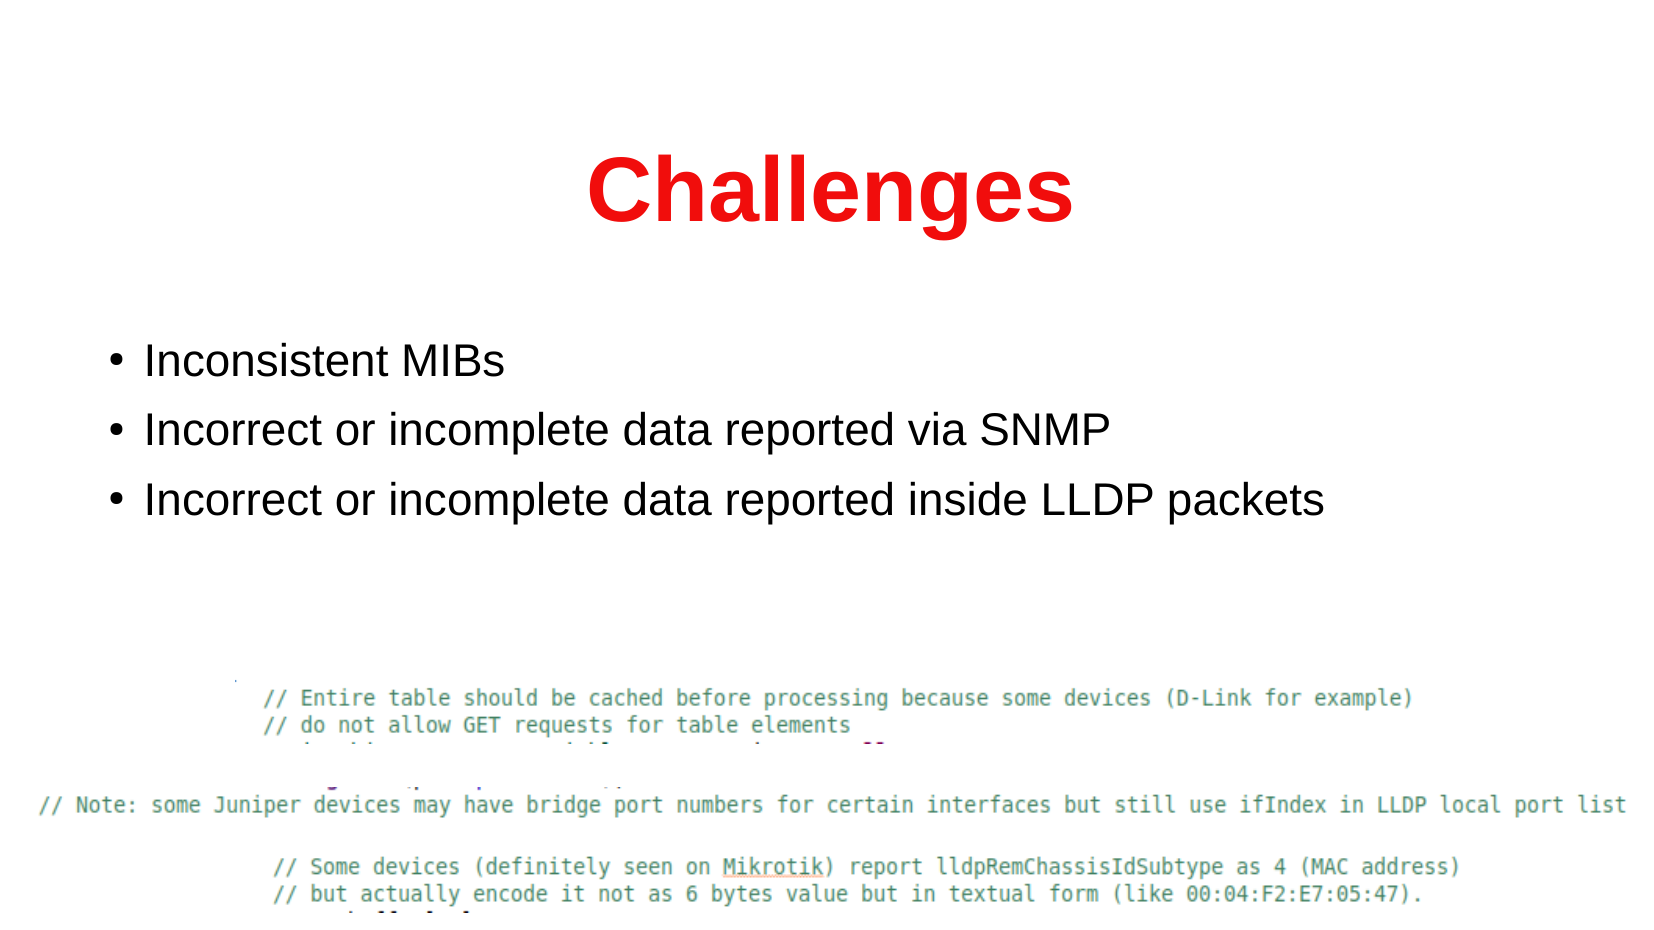

# Challenges
Inconsistent MIBs
Incorrect or incomplete data reported via SNMP
Incorrect or incomplete data reported inside LLDP packets